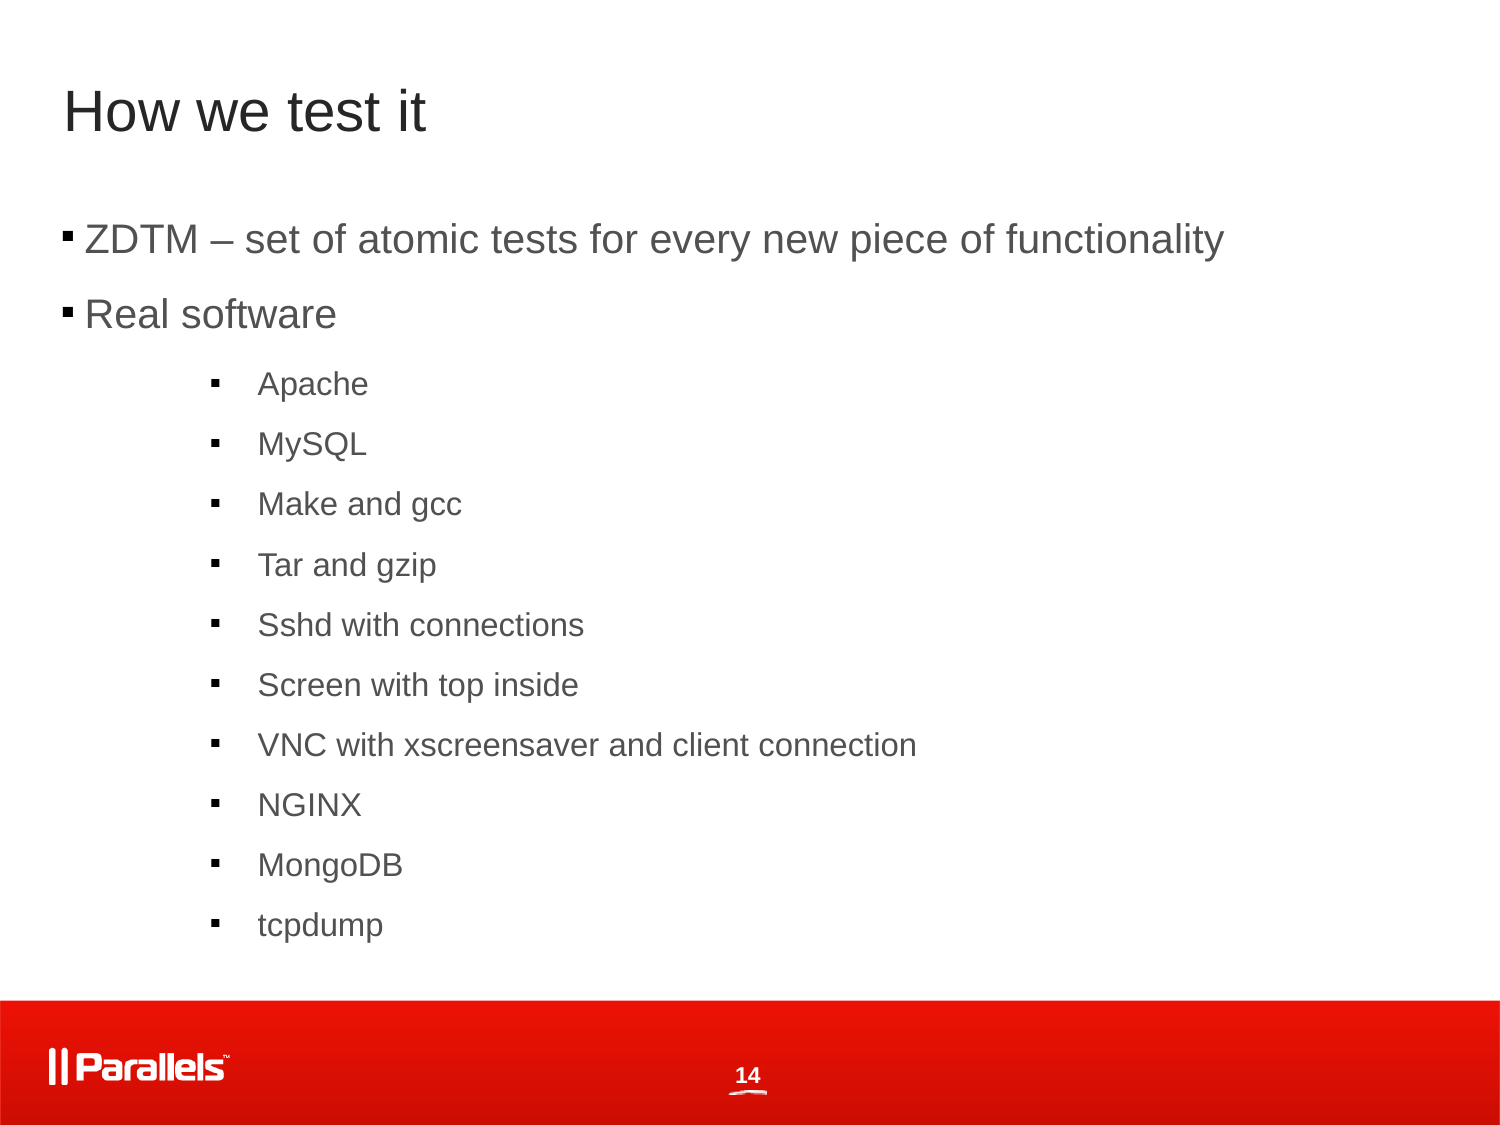

# How we test it
 ZDTM – set of atomic tests for every new piece of functionality
 Real software
Apache
MySQL
Make and gcc
Tar and gzip
Sshd with connections
Screen with top inside
VNC with xscreensaver and client connection
NGINX
MongoDB
tcpdump